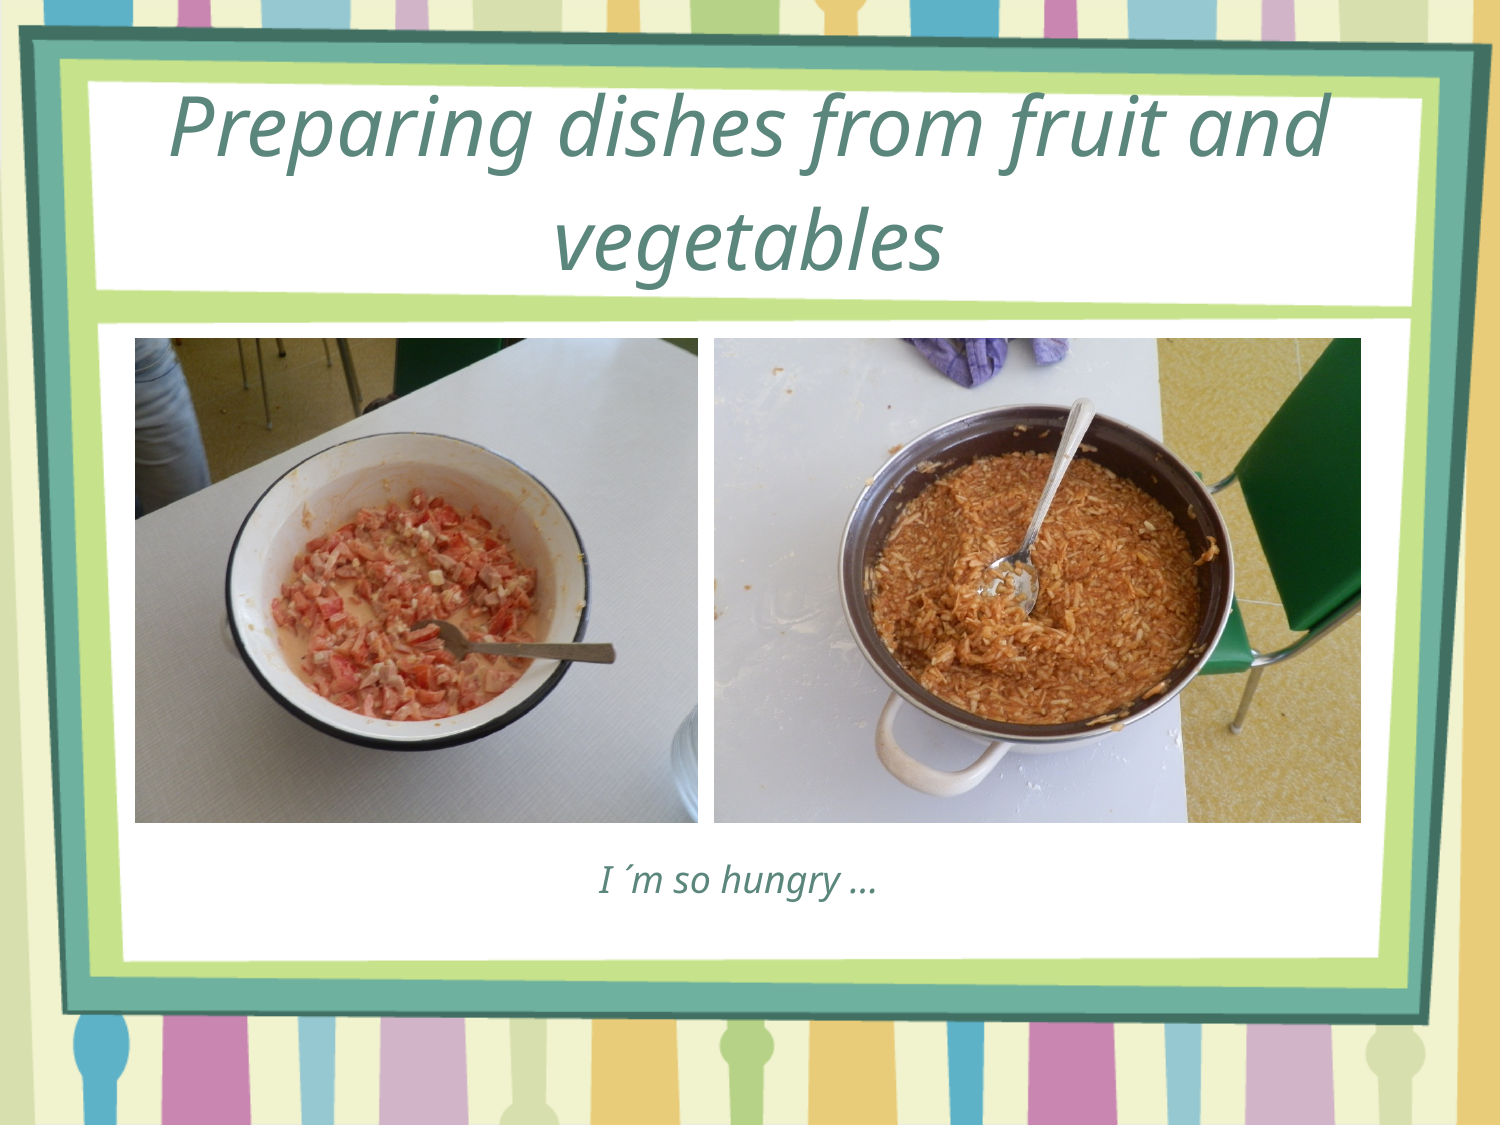

# Preparing dishes from fruit and vegetables
I ´m so hungry …